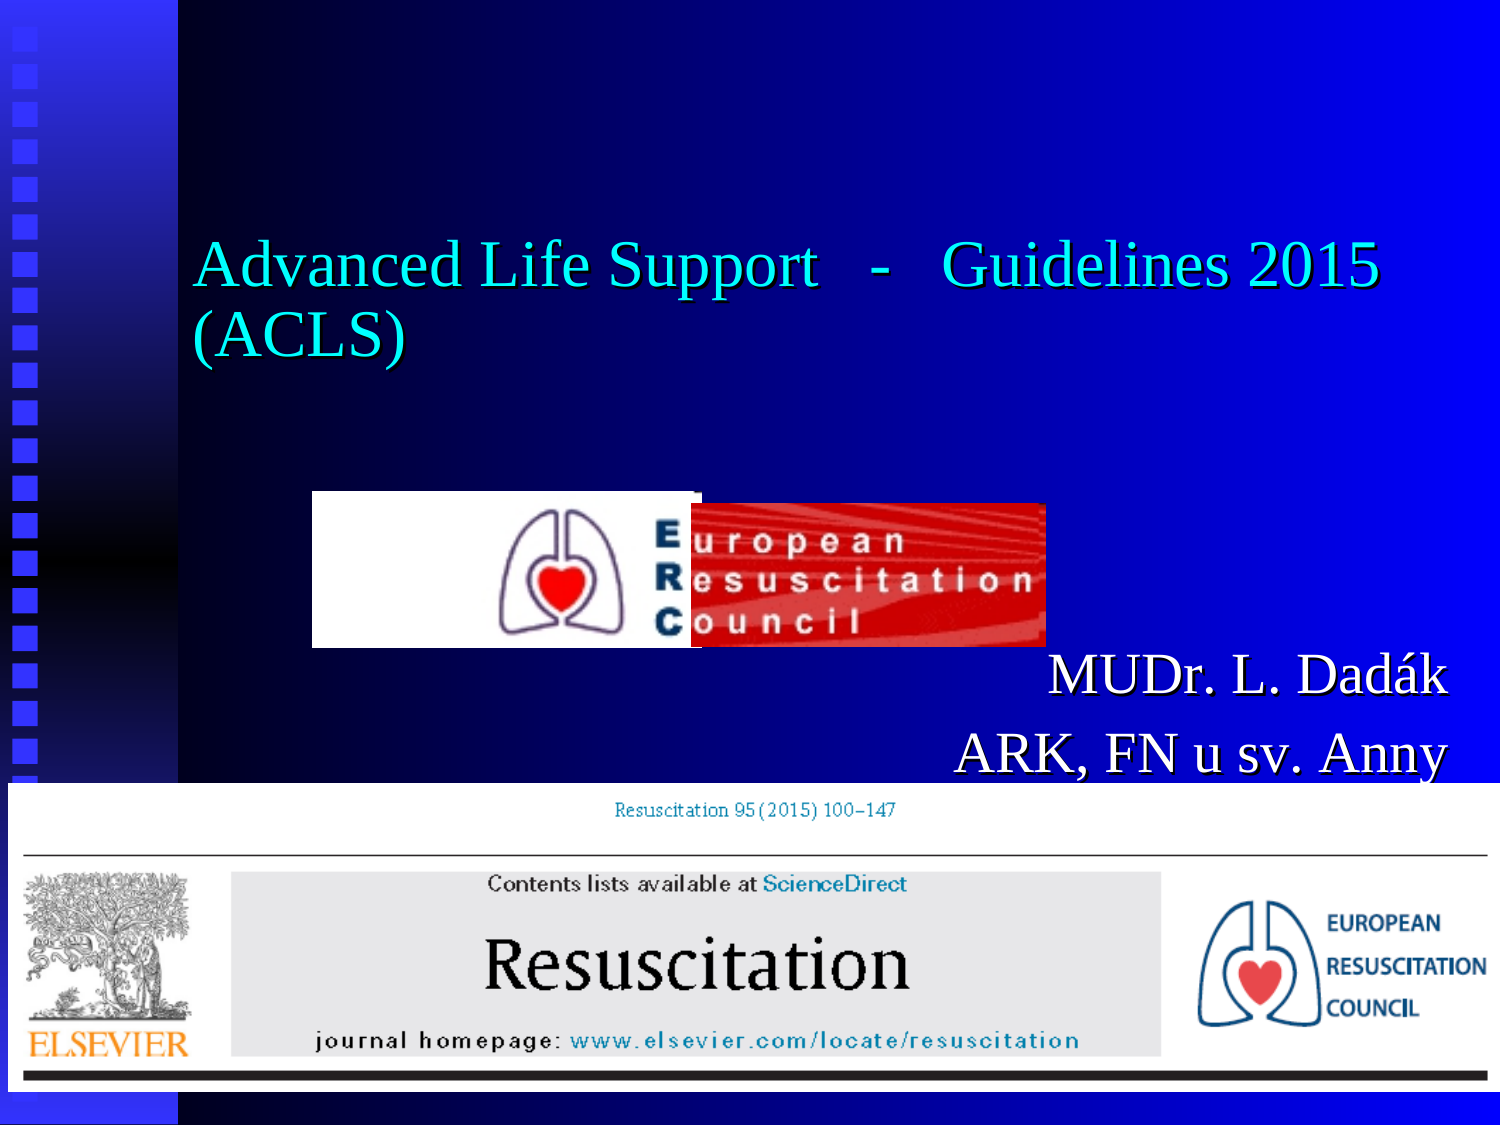

# Advanced Life Support - Guidelines 2015 (ACLS)
MUDr. L. Dadák
ARK, FN u sv. Anny